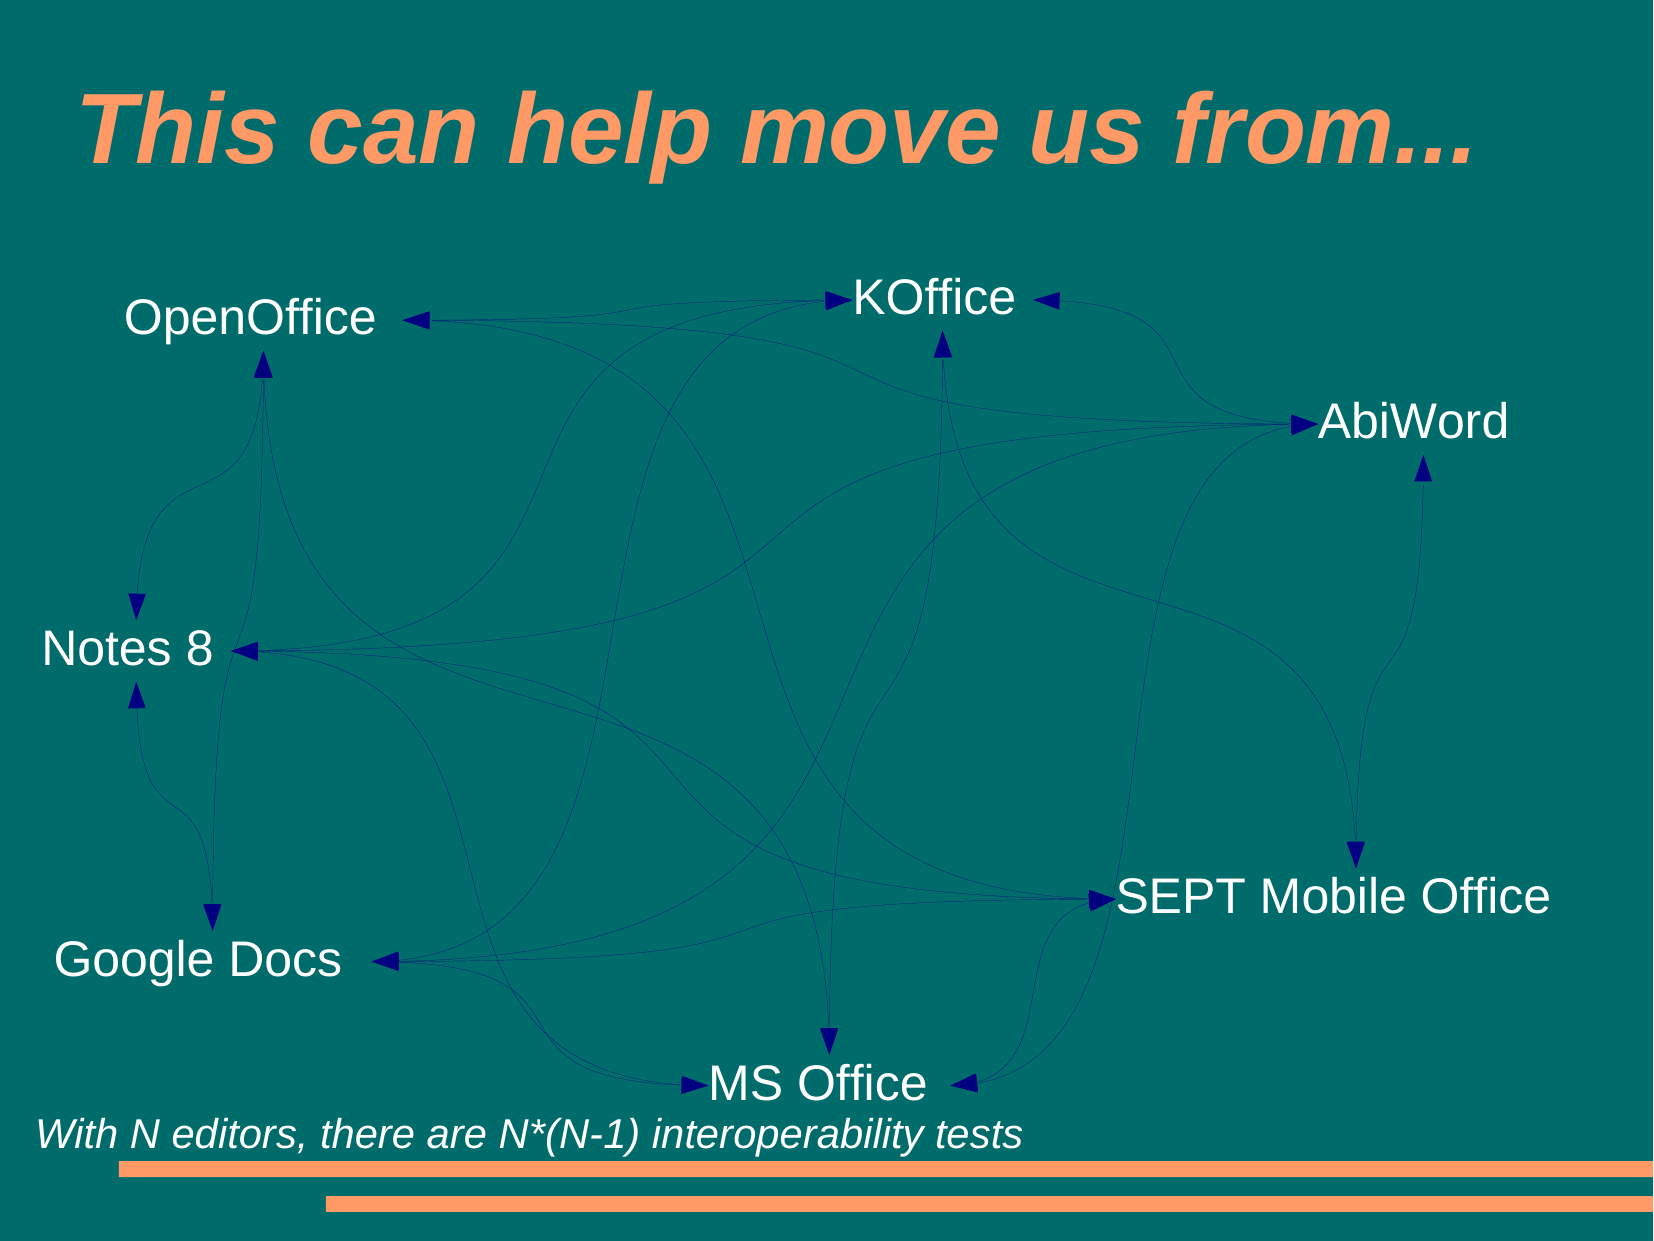

# This can help move us from...
KOffice
OpenOffice
AbiWord
Notes 8
SEPT Mobile Office
Google Docs
MS Office
With N editors, there are N*(N-1) interoperability tests